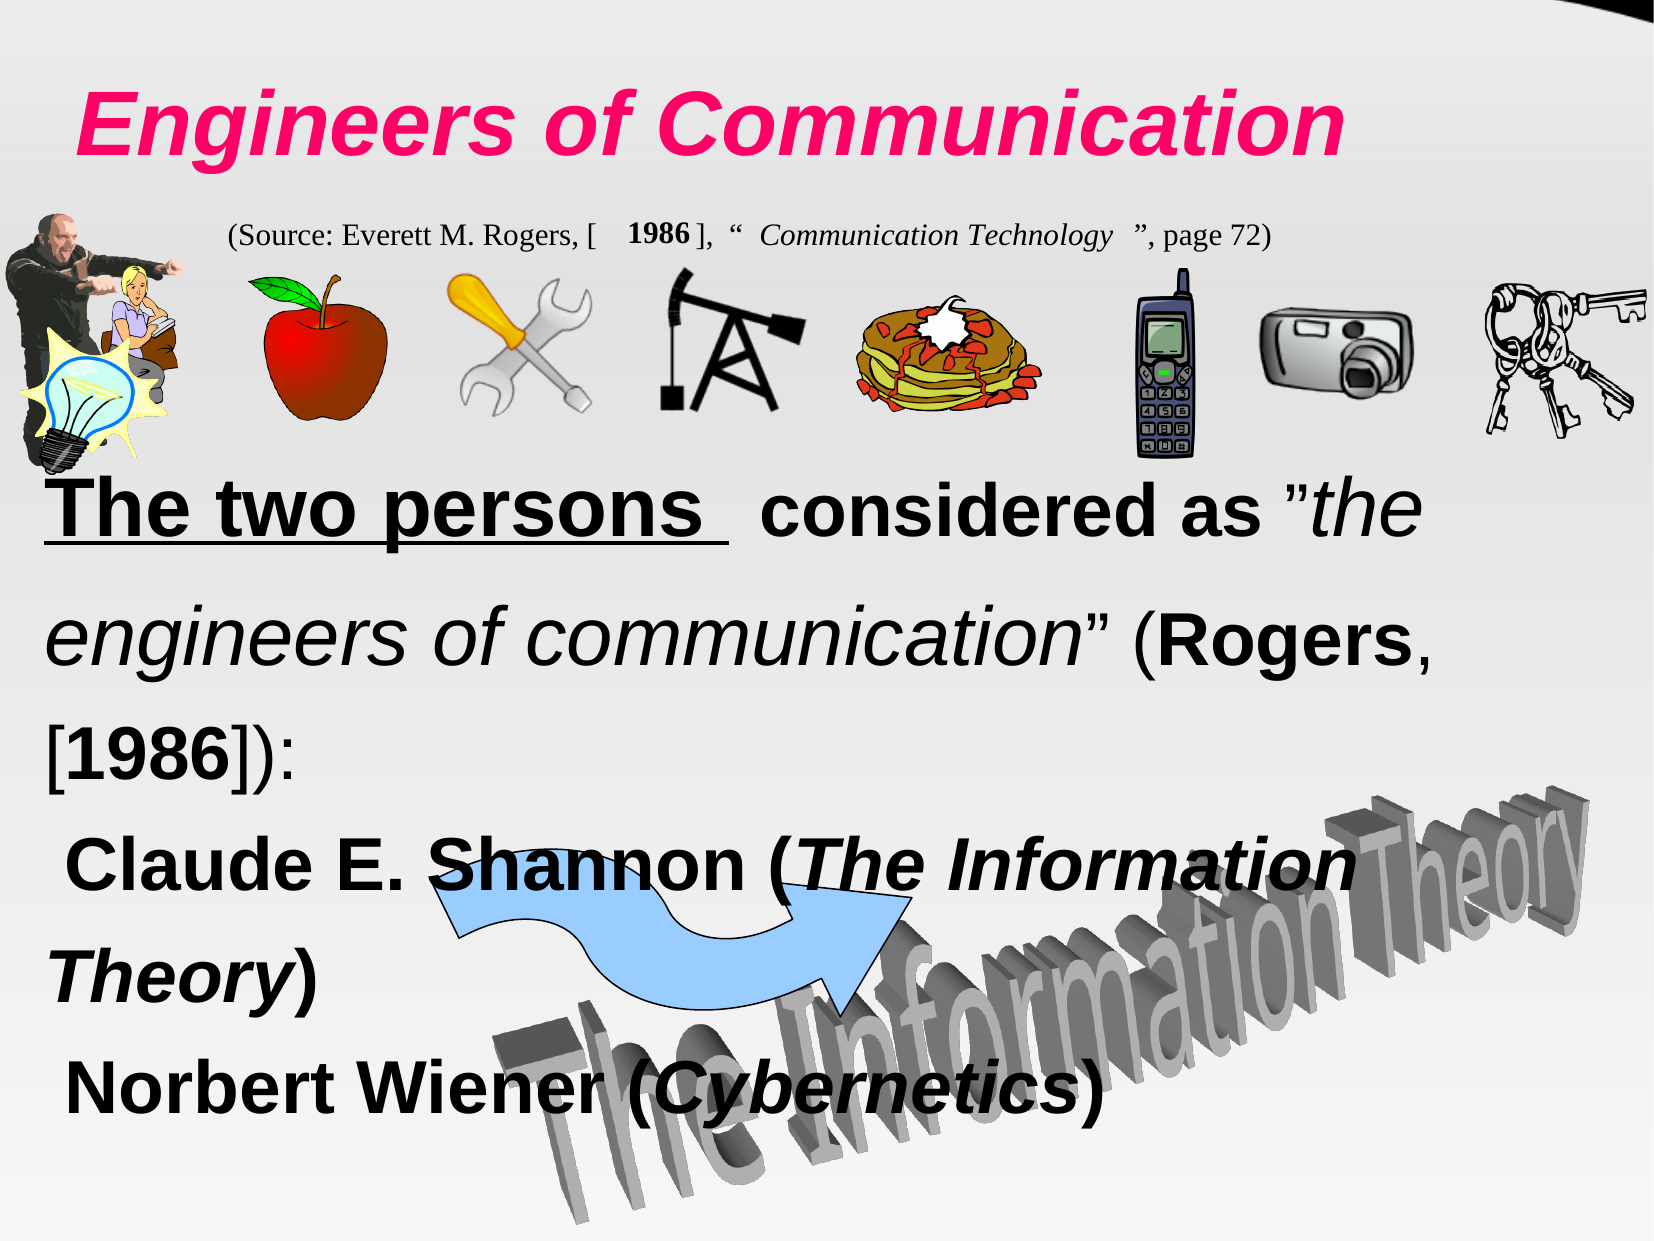

# Engineers of Communication
1986
(Source: Everett M. Rogers, [
], “
Communication Technology
”, page 72)‏
The two persons considered as ”the engineers of communication” (Rogers, [1986]):
 Claude E. Shannon (The Information Theory)‏
 Norbert Wiener (Cybernetics)‏
The Information Theory